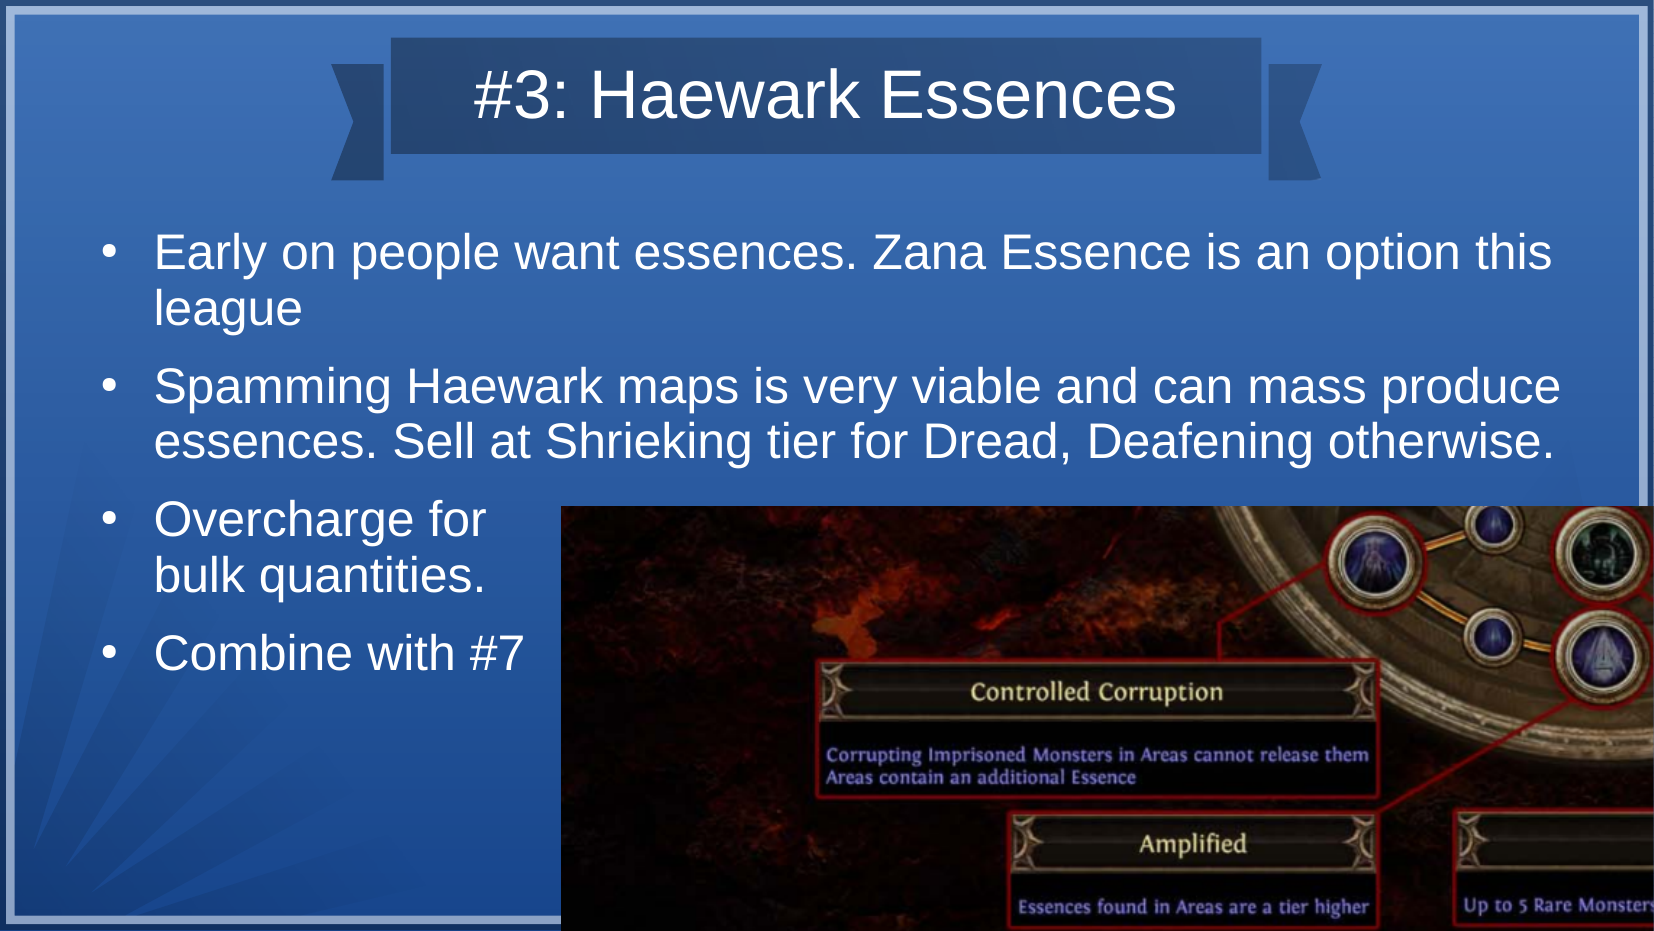

# #3: Haewark Essences
Early on people want essences. Zana Essence is an option this league
Spamming Haewark maps is very viable and can mass produce essences. Sell at Shrieking tier for Dread, Deafening otherwise.
Overcharge for bulk quantities.
Combine with #7